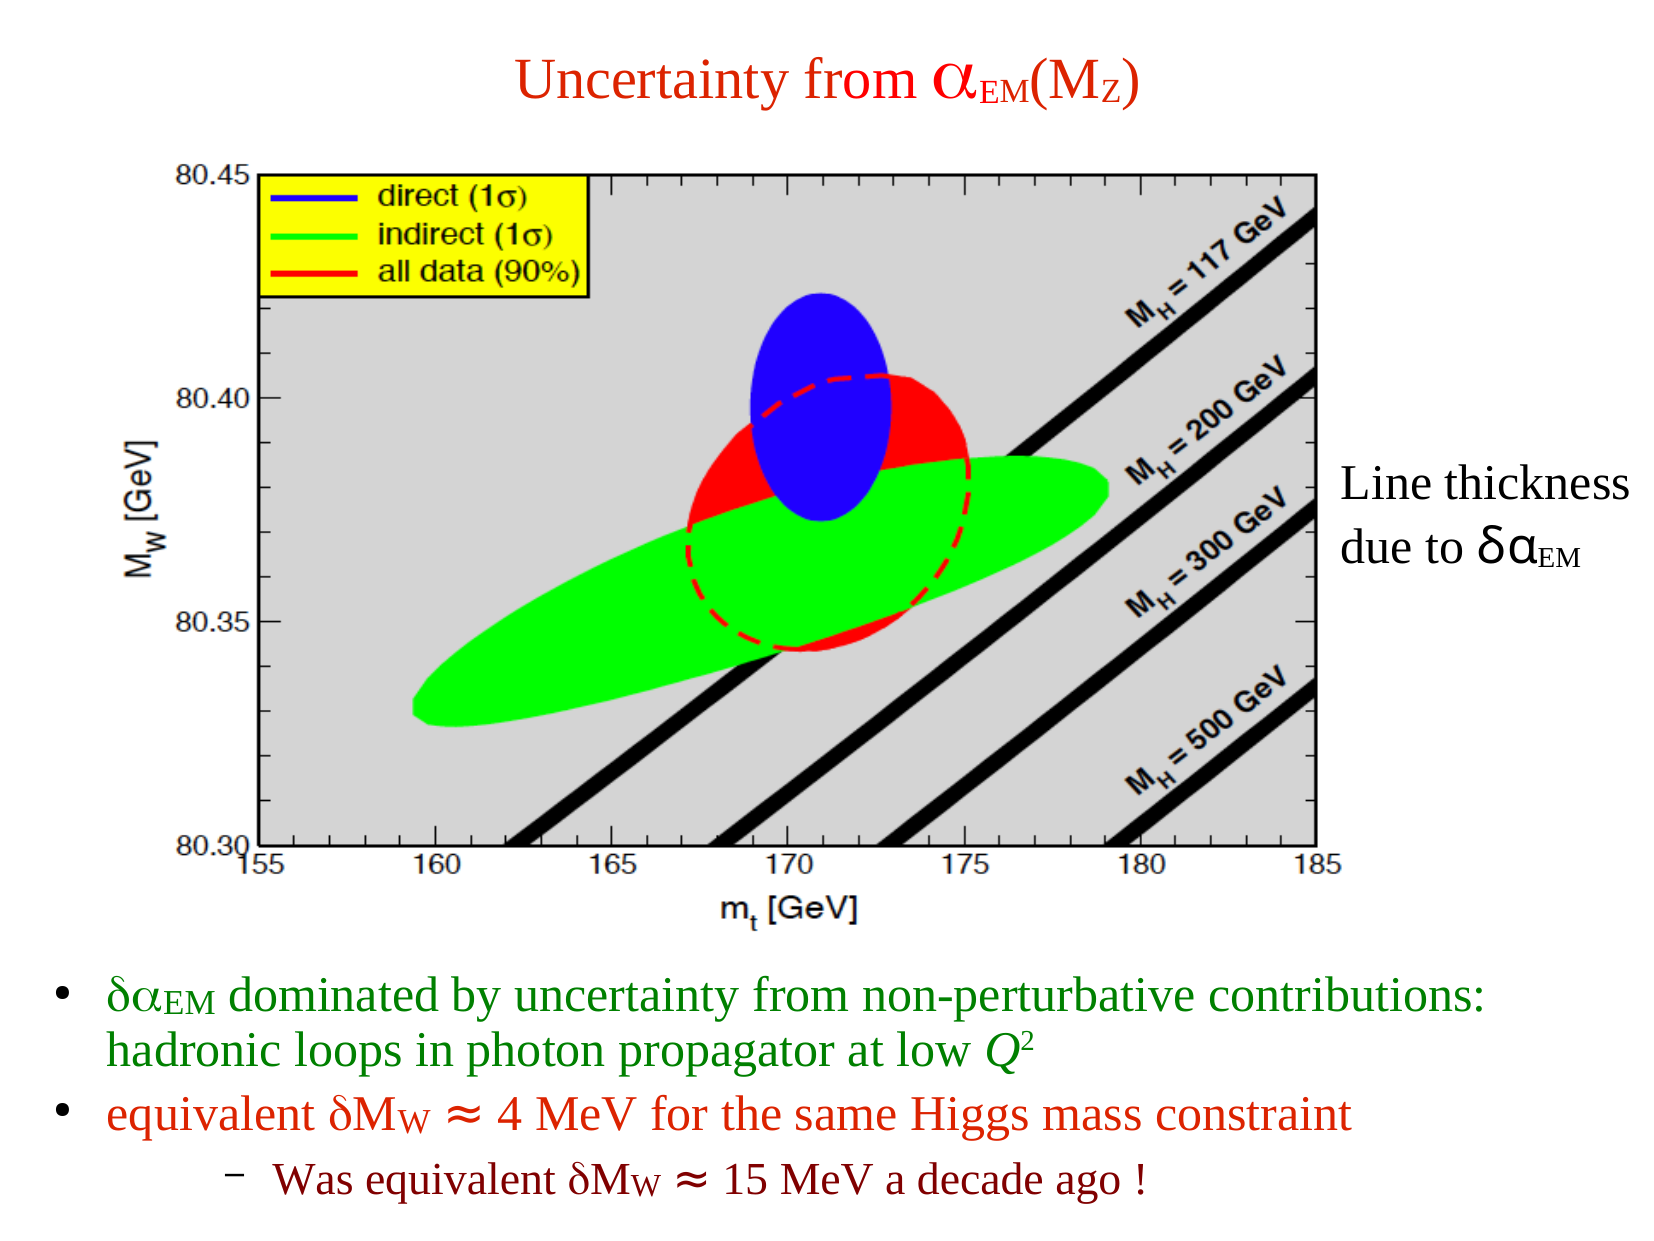

# Uncertainty from αEM(MZ)
Line thickness due to δαEM
δαEM dominated by uncertainty from non-perturbative contributions: hadronic loops in photon propagator at low Q2
equivalent δMW ≈ 4 MeV for the same Higgs mass constraint
Was equivalent δMW ≈ 15 MeV a decade ago !